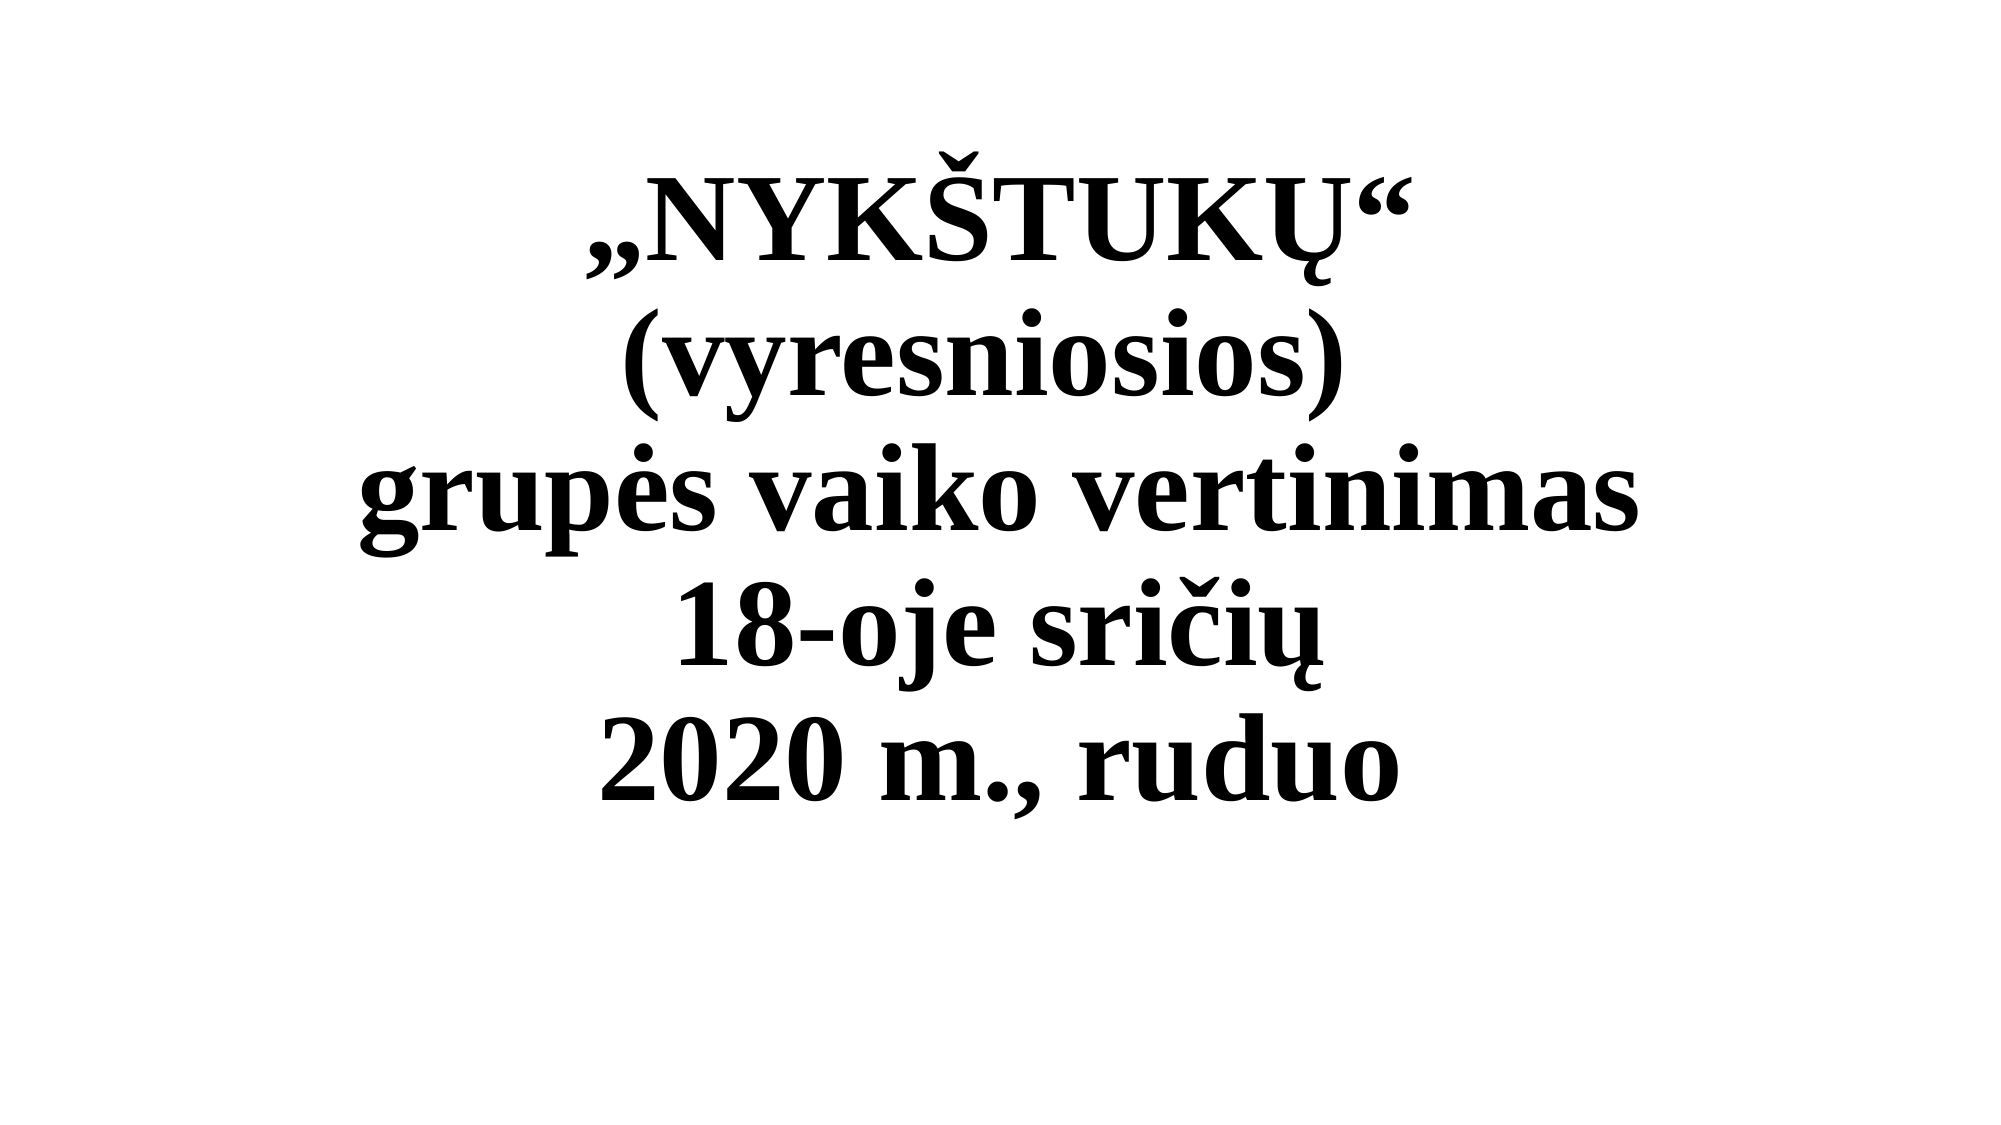

# „NYKŠTUKŲ“ (vyresniosios) grupės vaiko vertinimas 18-oje sričių 2020 m., ruduo